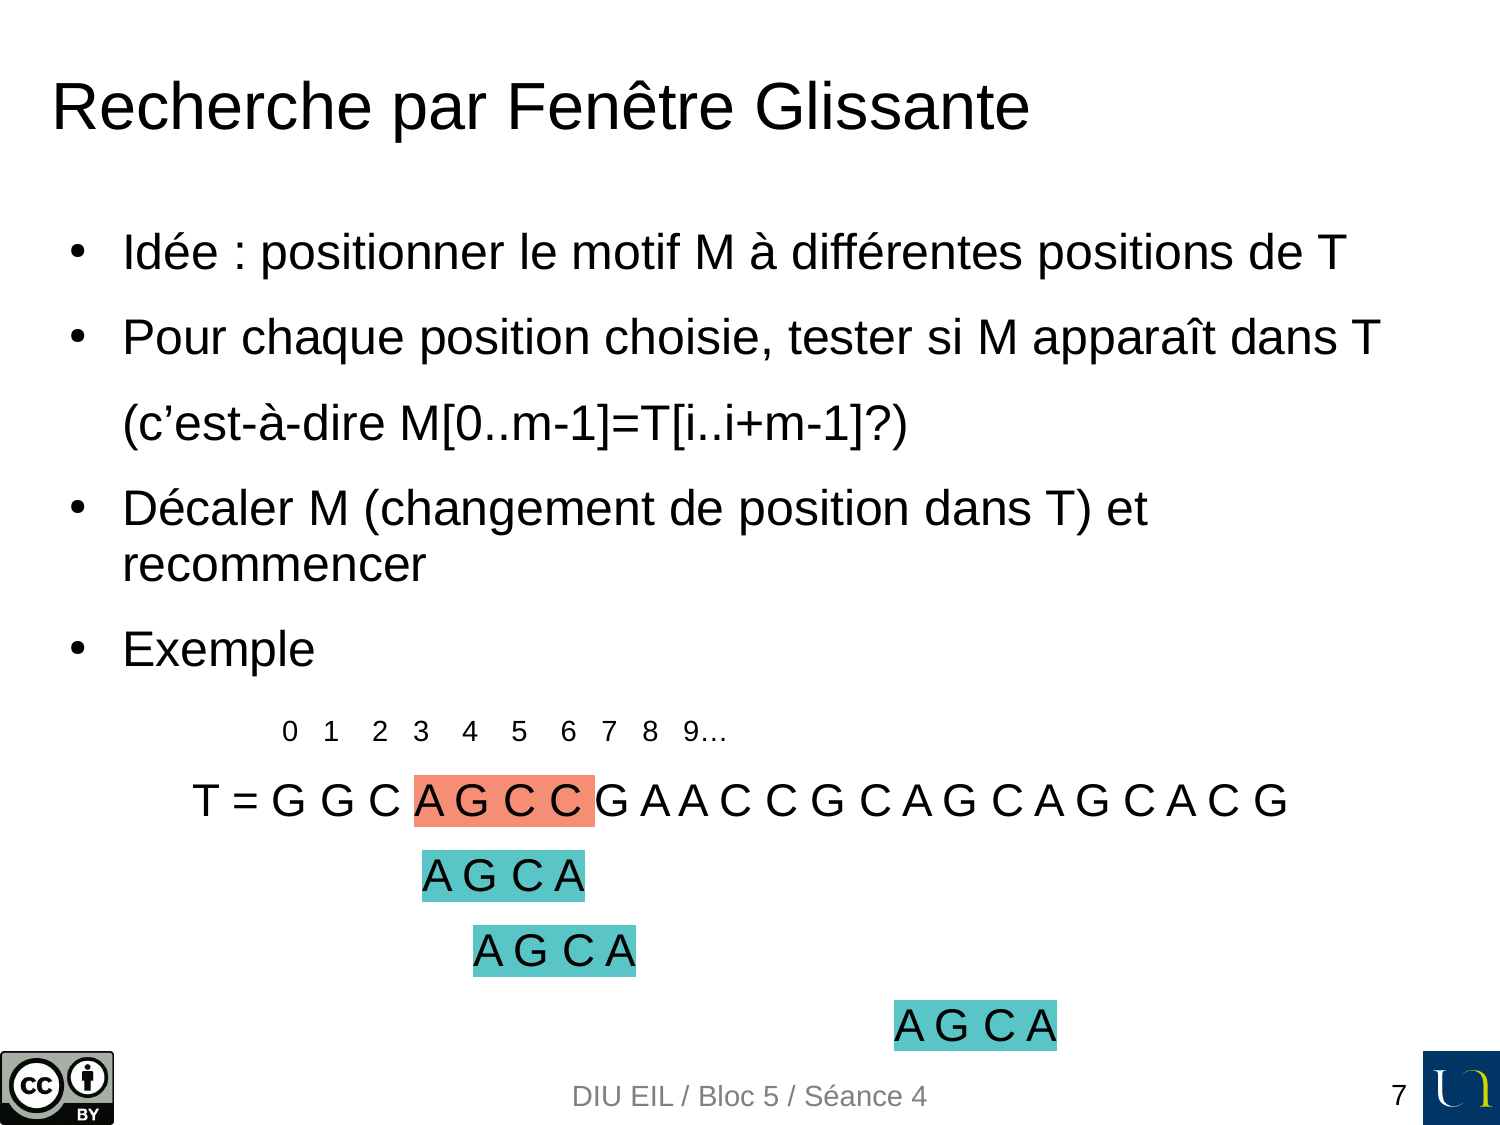

# Recherche par Fenêtre Glissante
Idée : positionner le motif M à différentes positions de T
Pour chaque position choisie, tester si M apparaît dans T
(c’est-à-dire M[0..m-1]=T[i..i+m-1]?)
Décaler M (changement de position dans T) et recommencer
Exemple
 0 1 2 3 4 5 6 7 8 9…
T = G G C A G C C G A A C C G C A G C A G C A C G
 A G C A
 A G C A
 A G C A
7